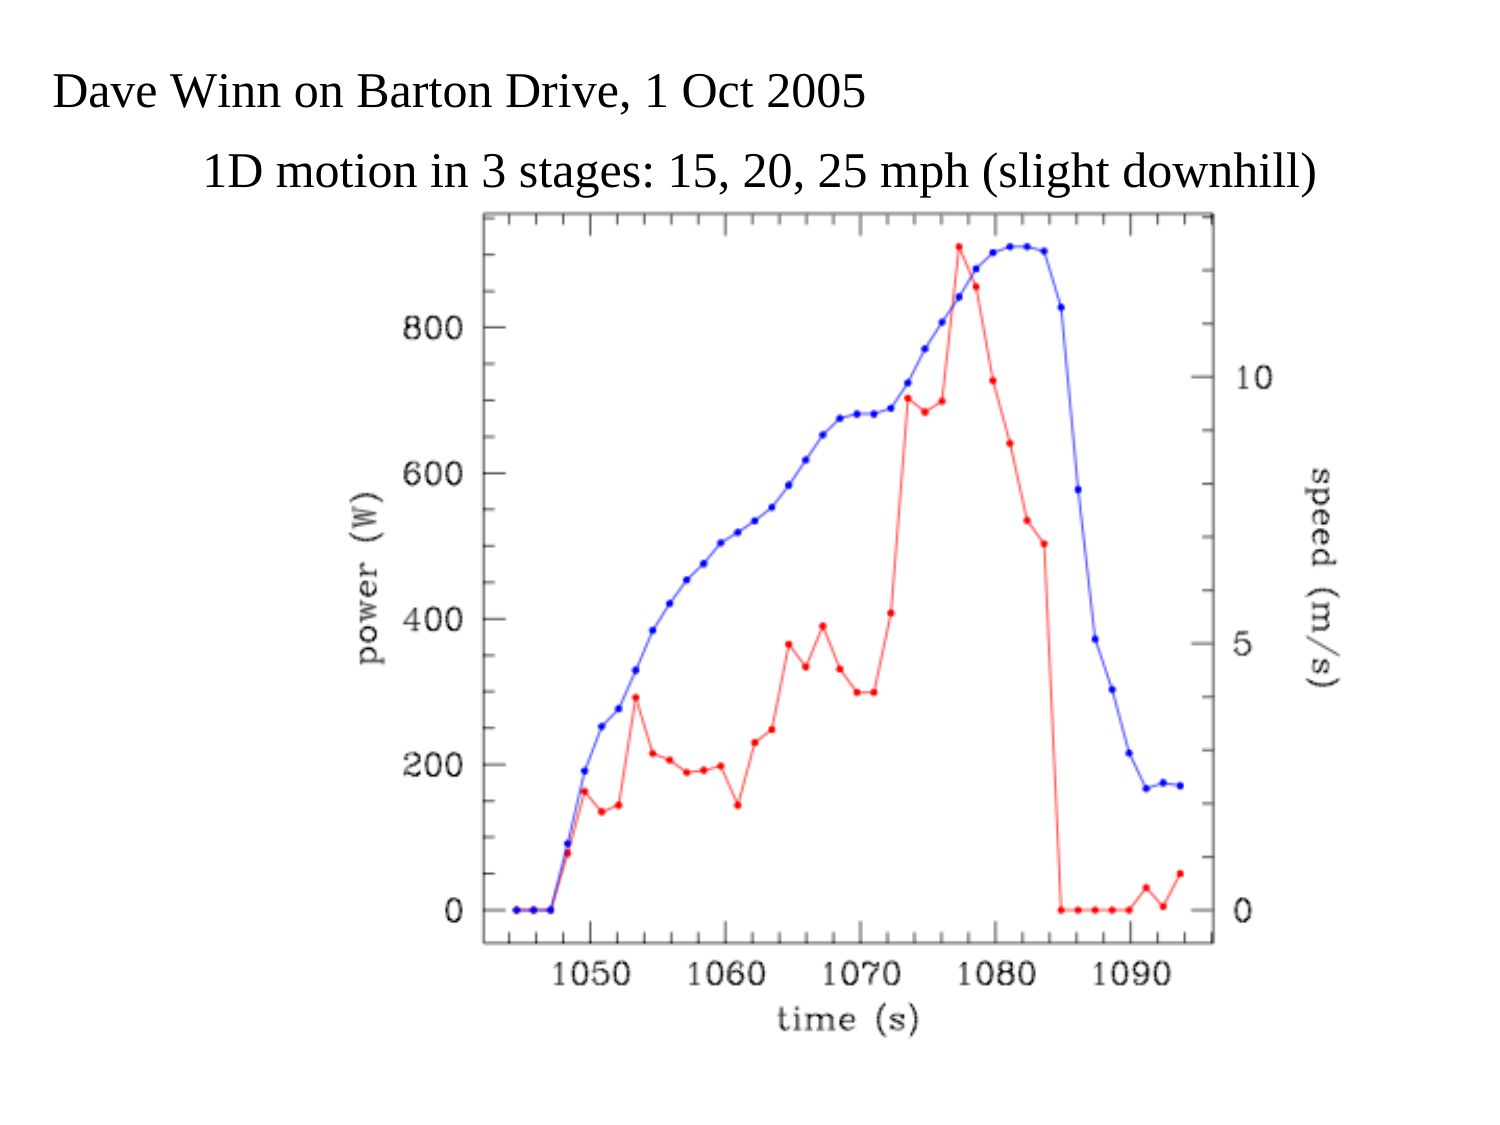

Dave Winn on Barton Drive, 1 Oct 2005
	1D motion in 3 stages: 15, 20, 25 mph (slight downhill)